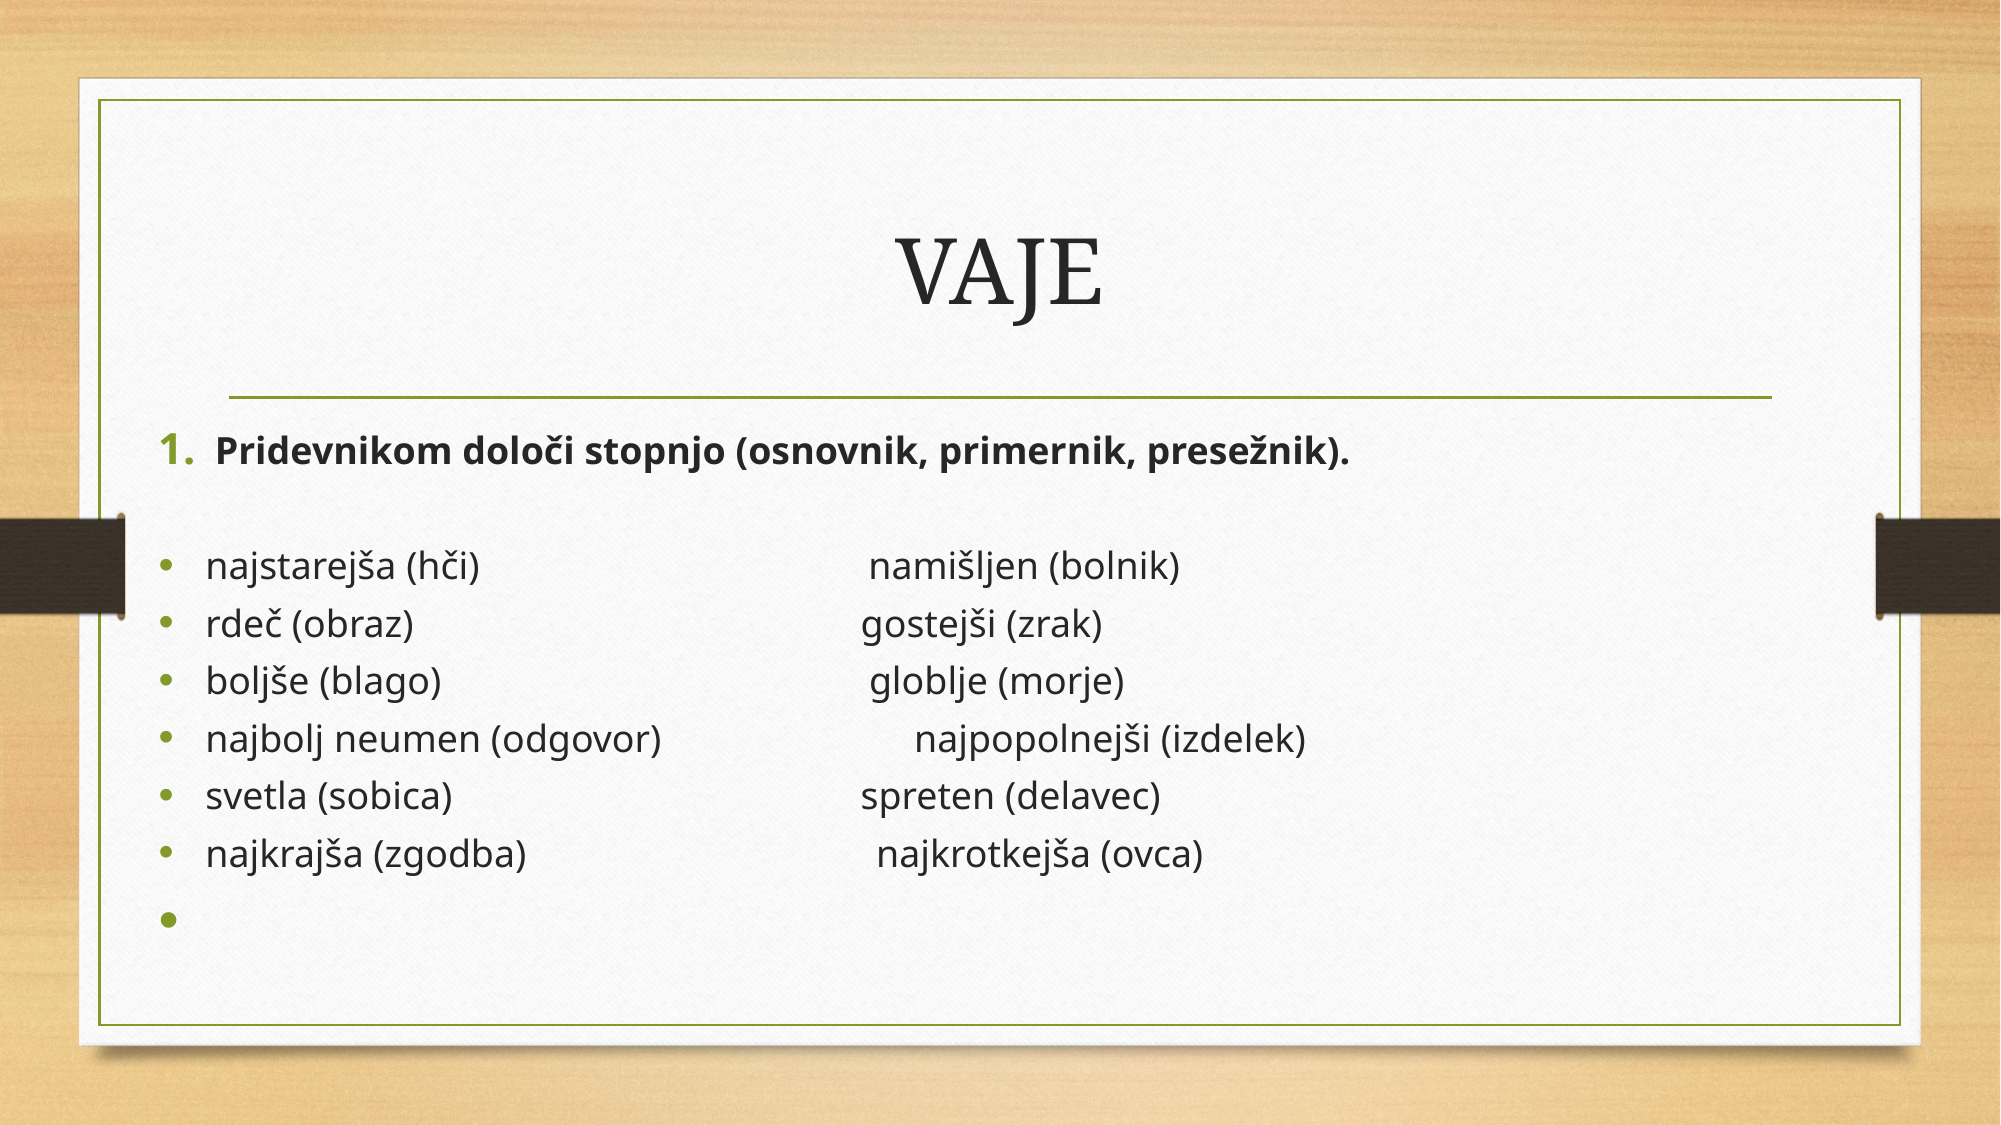

# VAJE
Pridevnikom določi stopnjo (osnovnik, primernik, presežnik).
najstarejša (hči) namišljen (bolnik)
rdeč (obraz) gostejši (zrak)
boljše (blago) globlje (morje)
najbolj neumen (odgovor) najpopolnejši (izdelek)
svetla (sobica) spreten (delavec)
najkrajša (zgodba) najkrotkejša (ovca)